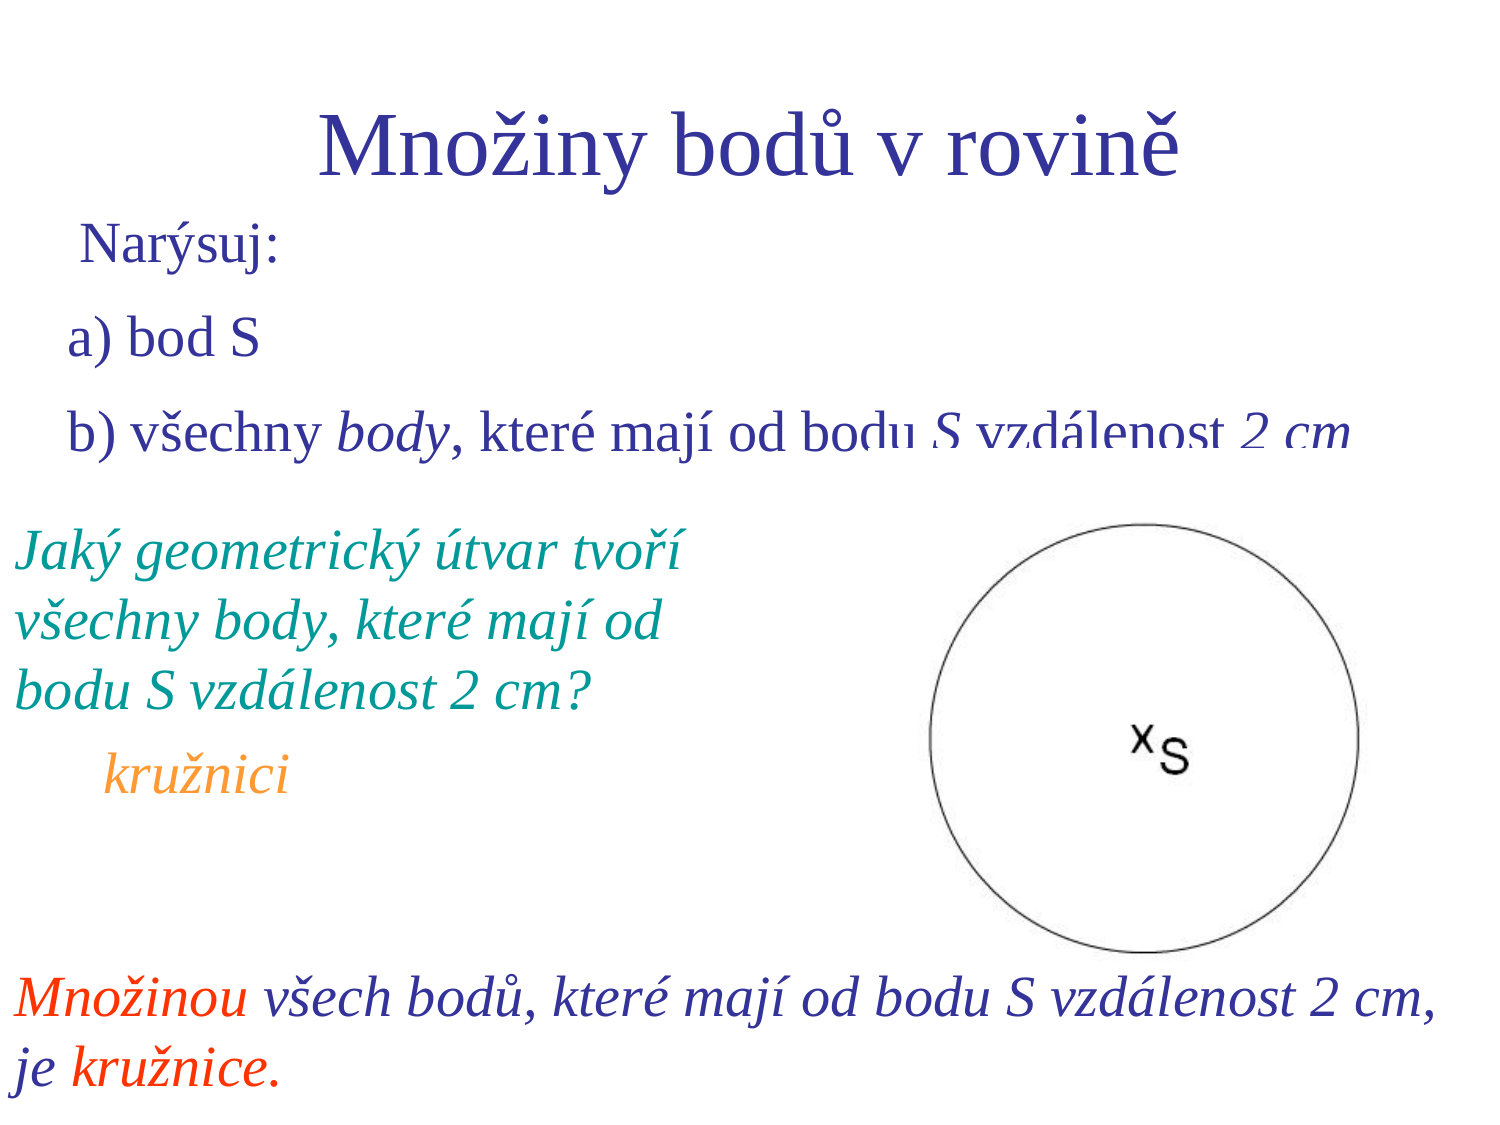

# Množiny bodů v rovině
Narýsuj:
a) bod S
b) všechny body, které mají od bodu S vzdálenost 2 cm
Jaký geometrický útvar tvoří všechny body, které mají od bodu S vzdálenost 2 cm?
kružnici
Množinou všech bodů, které mají od bodu S vzdálenost 2 cm, je kružnice.